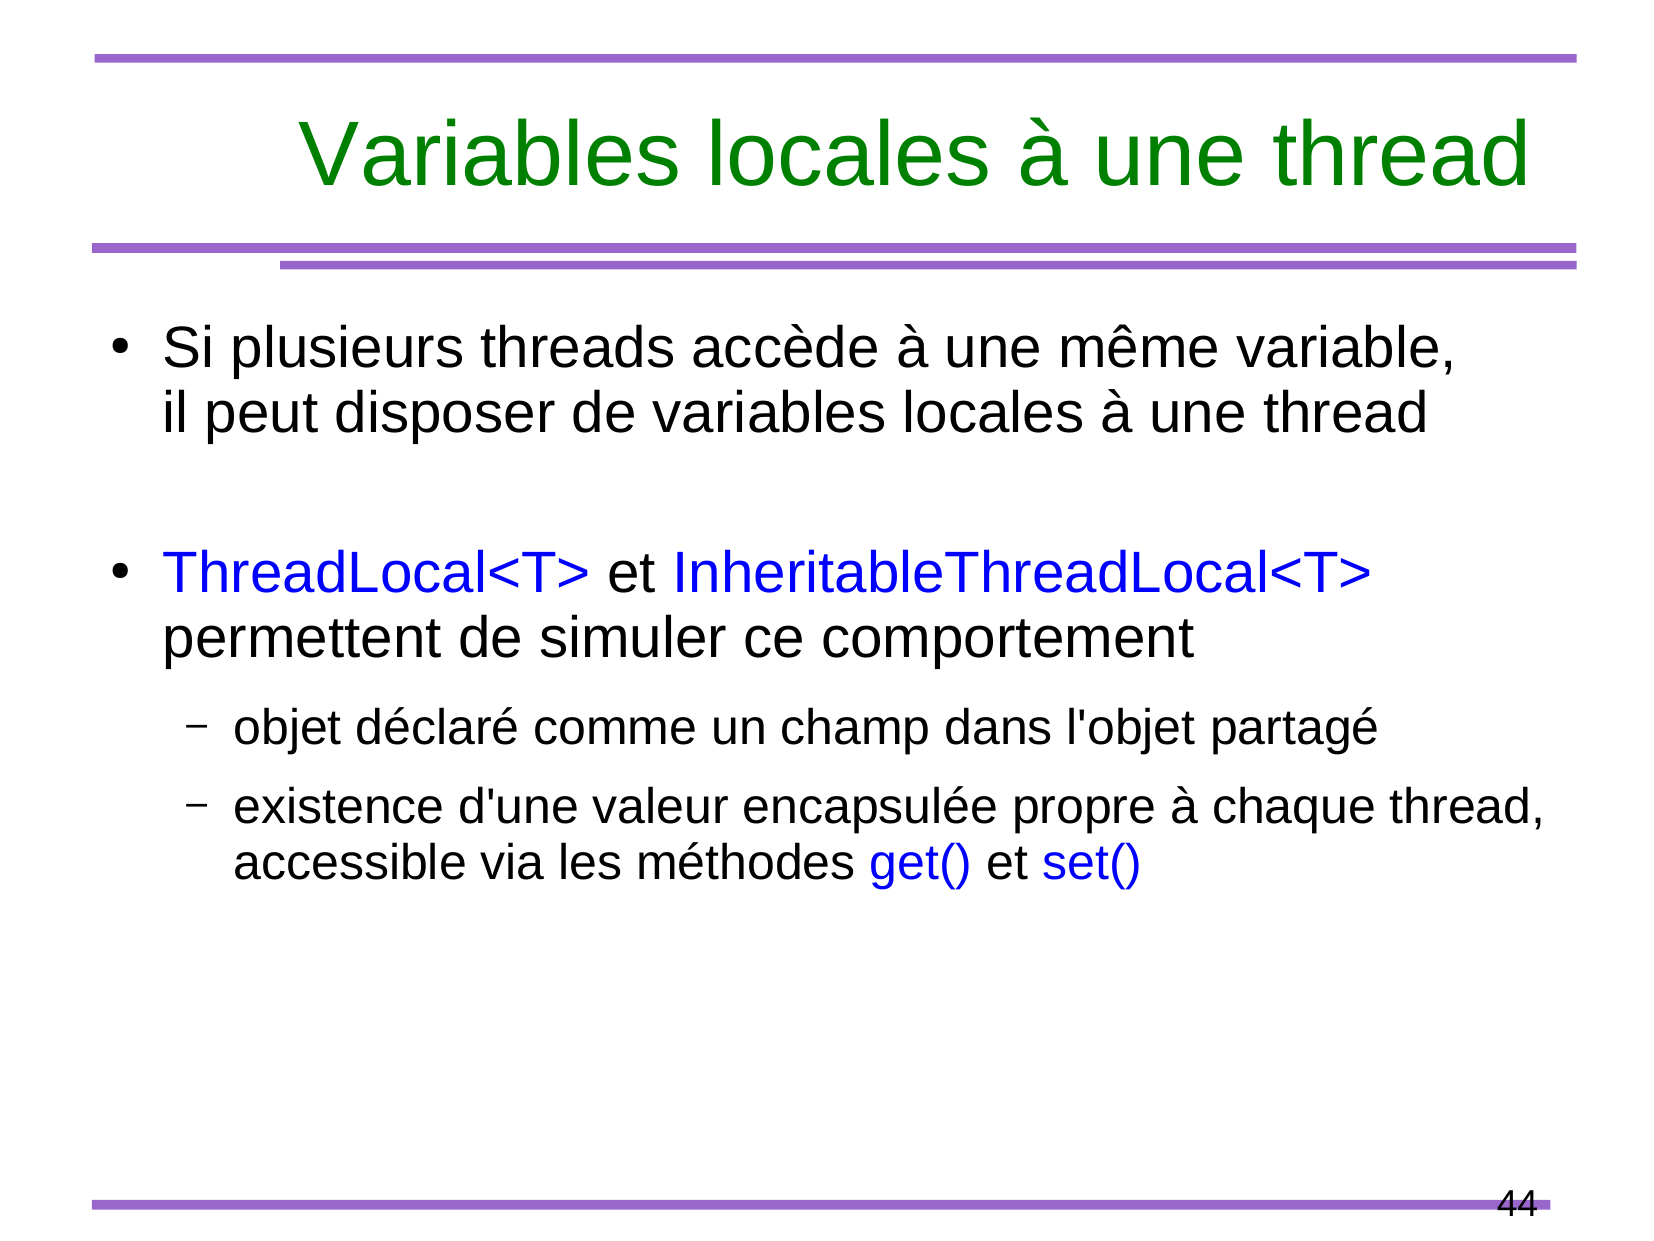

# Variables locales à une thread
Si plusieurs threads accède à une même variable,
il peut disposer de variables locales à une thread
ThreadLocal<T> et InheritableThreadLocal<T> permettent de simuler ce comportement
objet déclaré comme un champ dans l'objet partagé
existence d'une valeur encapsulée propre à chaque thread, accessible via les méthodes get() et set()